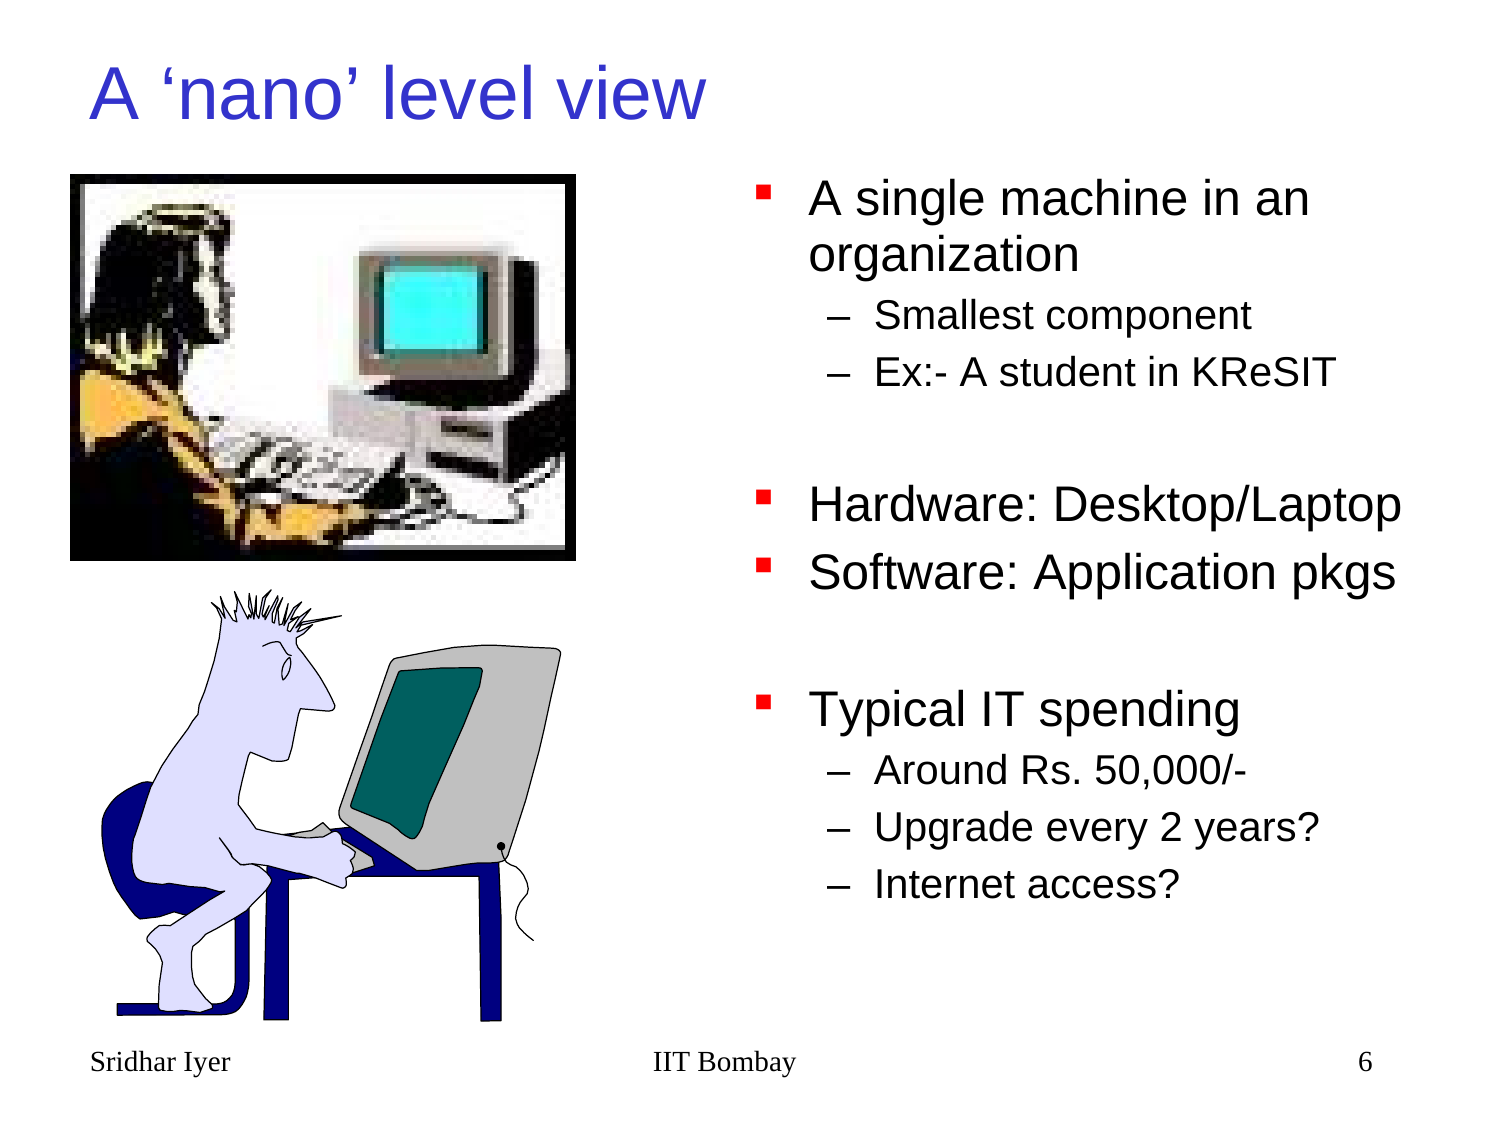

# A ‘nano’ level view
A single machine in an organization
Smallest component
Ex:- A student in KReSIT
Hardware: Desktop/Laptop
Software: Application pkgs
Typical IT spending
Around Rs. 50,000/-
Upgrade every 2 years?
Internet access?
Sridhar Iyer
IIT Bombay
6